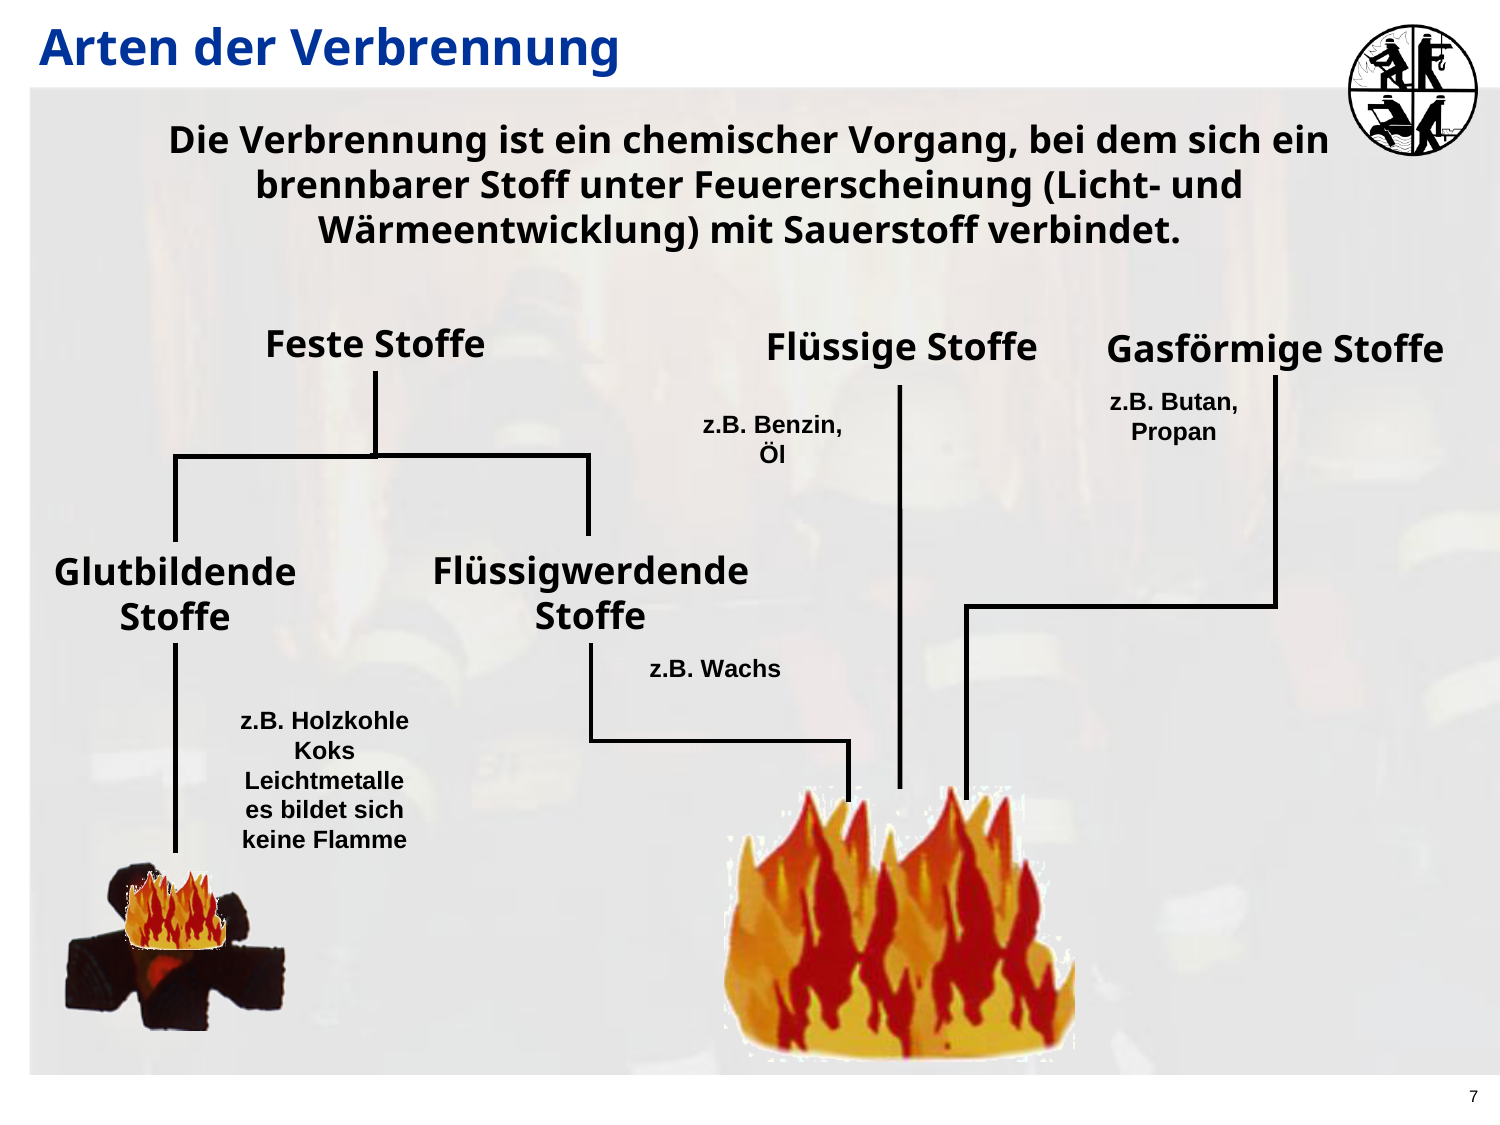

# Arten der Verbrennung
Die Verbrennung ist ein chemischer Vorgang, bei dem sich ein brennbarer Stoff unter Feuererscheinung (Licht- und Wärmeentwicklung) mit Sauerstoff verbindet.
Feste Stoffe
Glutbildende
Stoffe
Flüssige Stoffe
Gasförmige Stoffe
Flüssigwerdende
Stoffe
z.B. Butan, Propan
z.B. Benzin, Öl
z.B. Wachs
z.B. Holzkohle
Koks
Leichtmetalle
es bildet sich keine Flamme